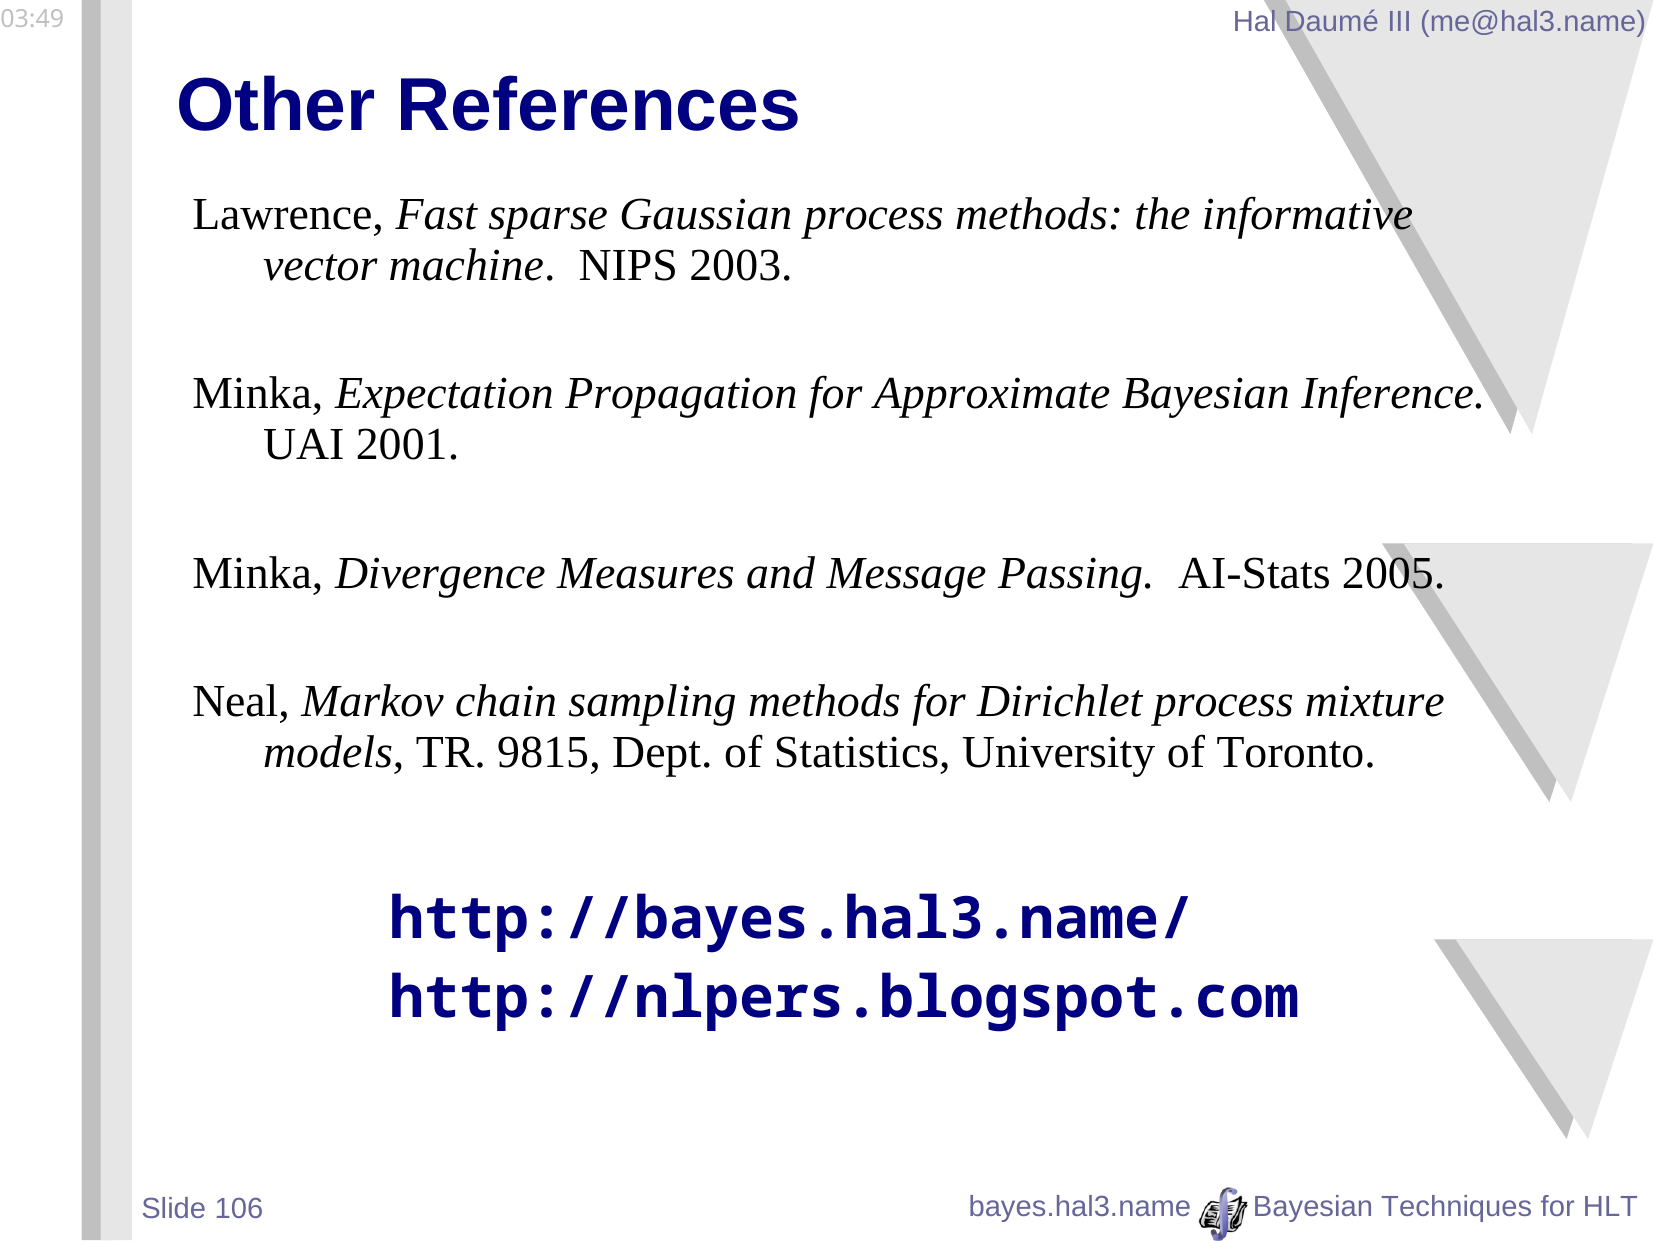

# Other References
Lawrence, Fast sparse Gaussian process methods: the informative vector machine. NIPS 2003.
Minka, Expectation Propagation for Approximate Bayesian Inference. UAI 2001.
Minka, Divergence Measures and Message Passing. AI-Stats 2005.
Neal, Markov chain sampling methods for Dirichlet process mixture models, TR. 9815, Dept. of Statistics, University of Toronto.
http://bayes.hal3.name/
http://nlpers.blogspot.com